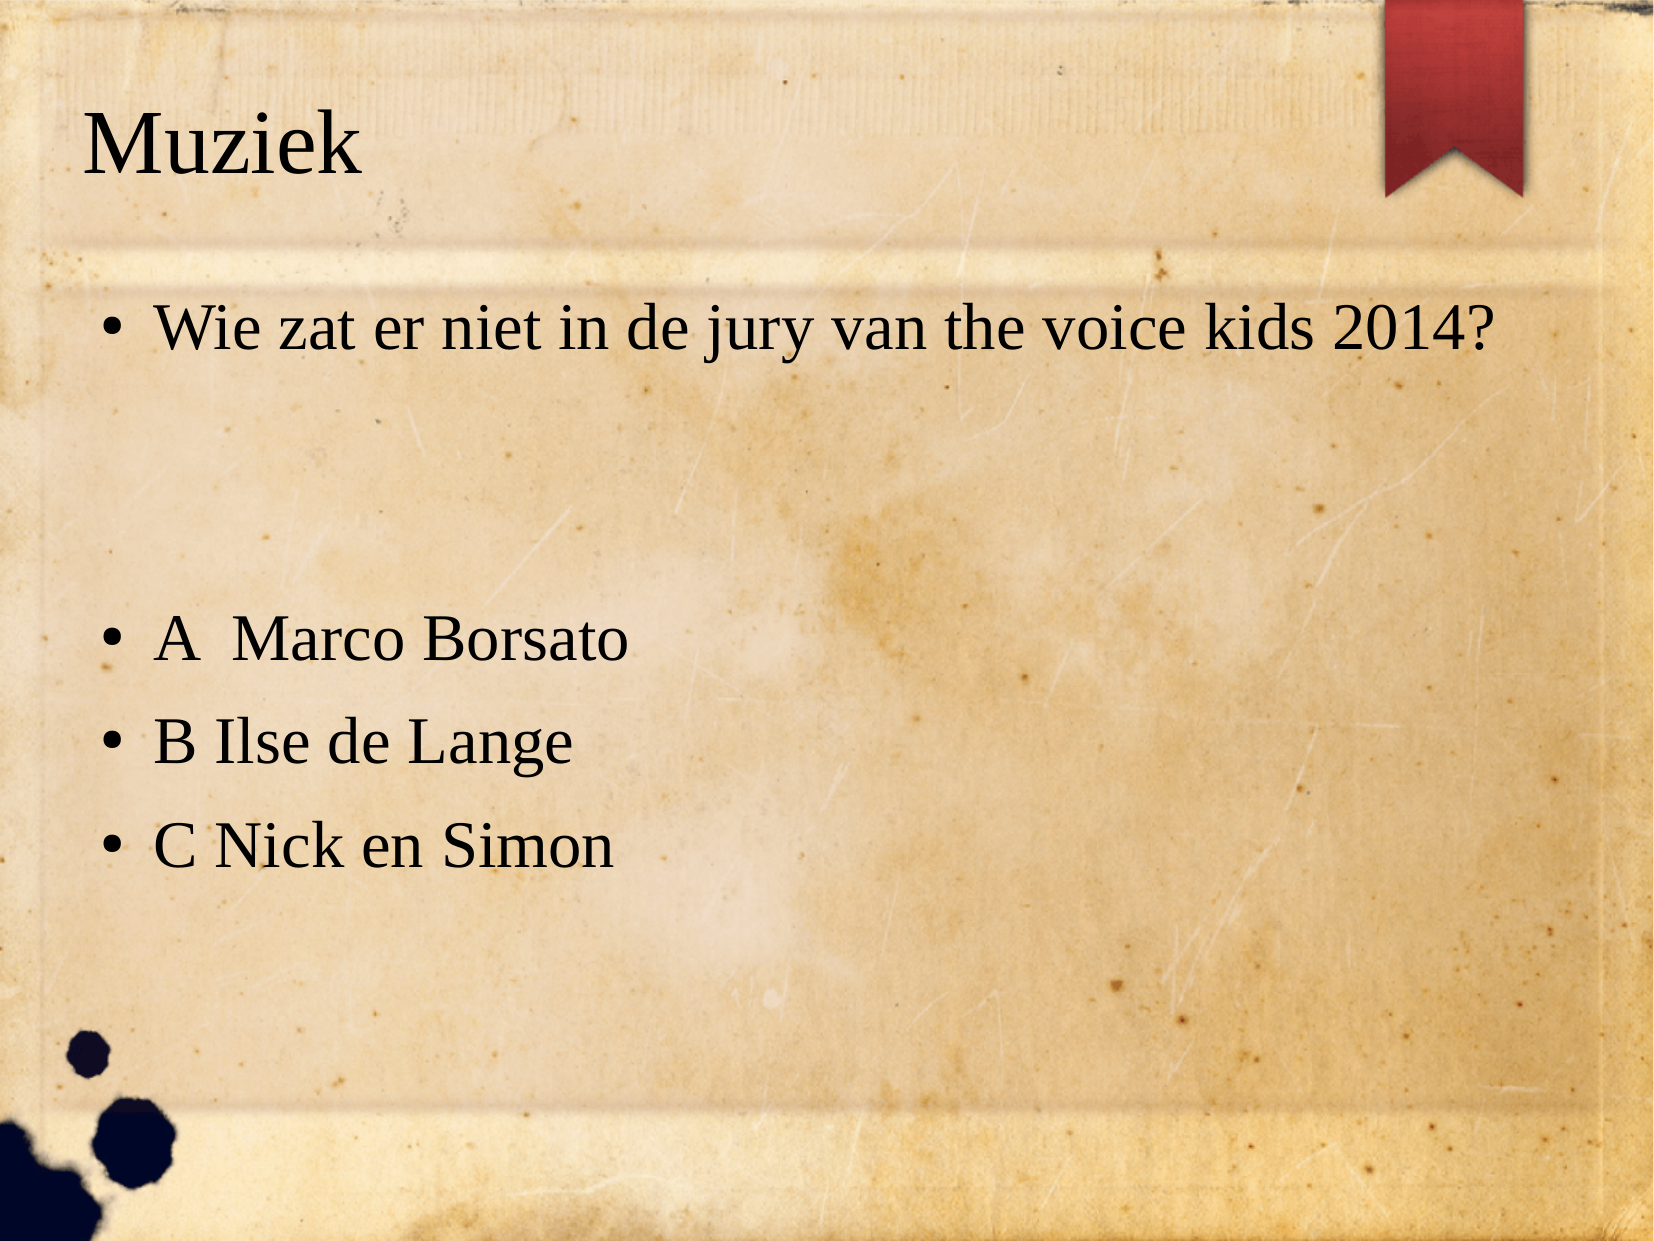

# Muziek
Wie zat er niet in de jury van the voice kids 2014?
A Marco Borsato
B Ilse de Lange
C Nick en Simon